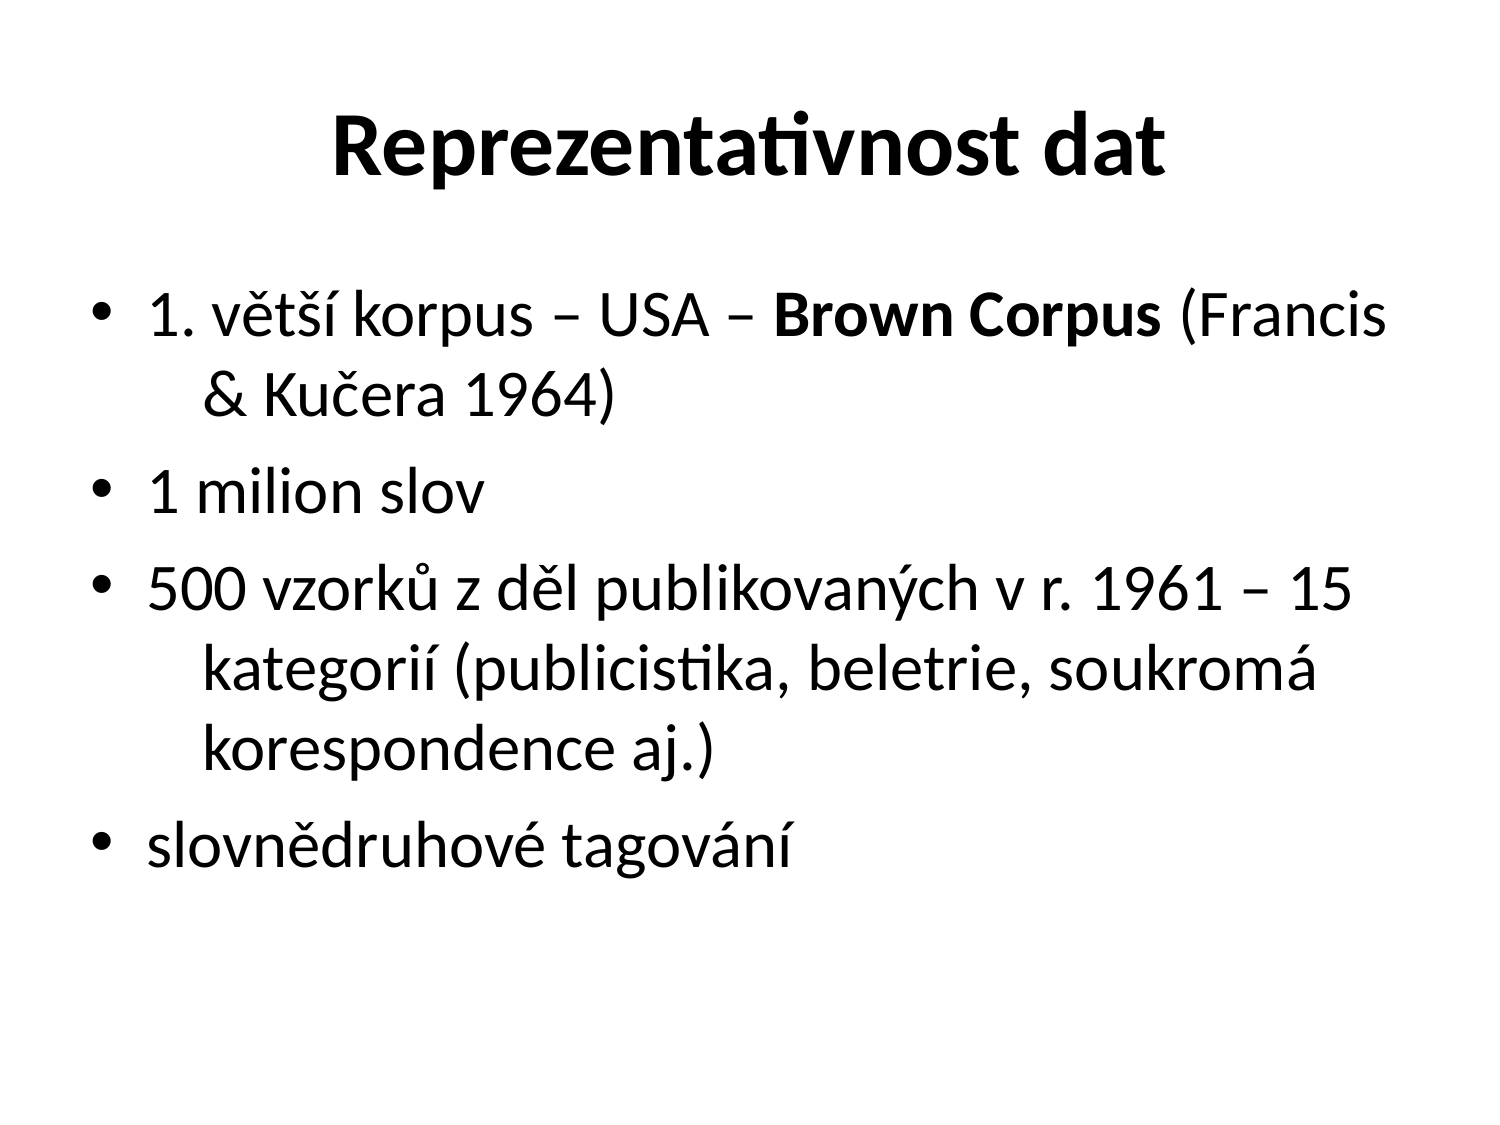

# Reprezentativnost dat
1. větší korpus – USA – Brown Corpus (Francis & Kučera 1964)
1 milion slov
500 vzorků z děl publikovaných v r. 1961 – 15 kategorií (publicistika, beletrie, soukromá korespondence aj.)
slovnědruhové tagování